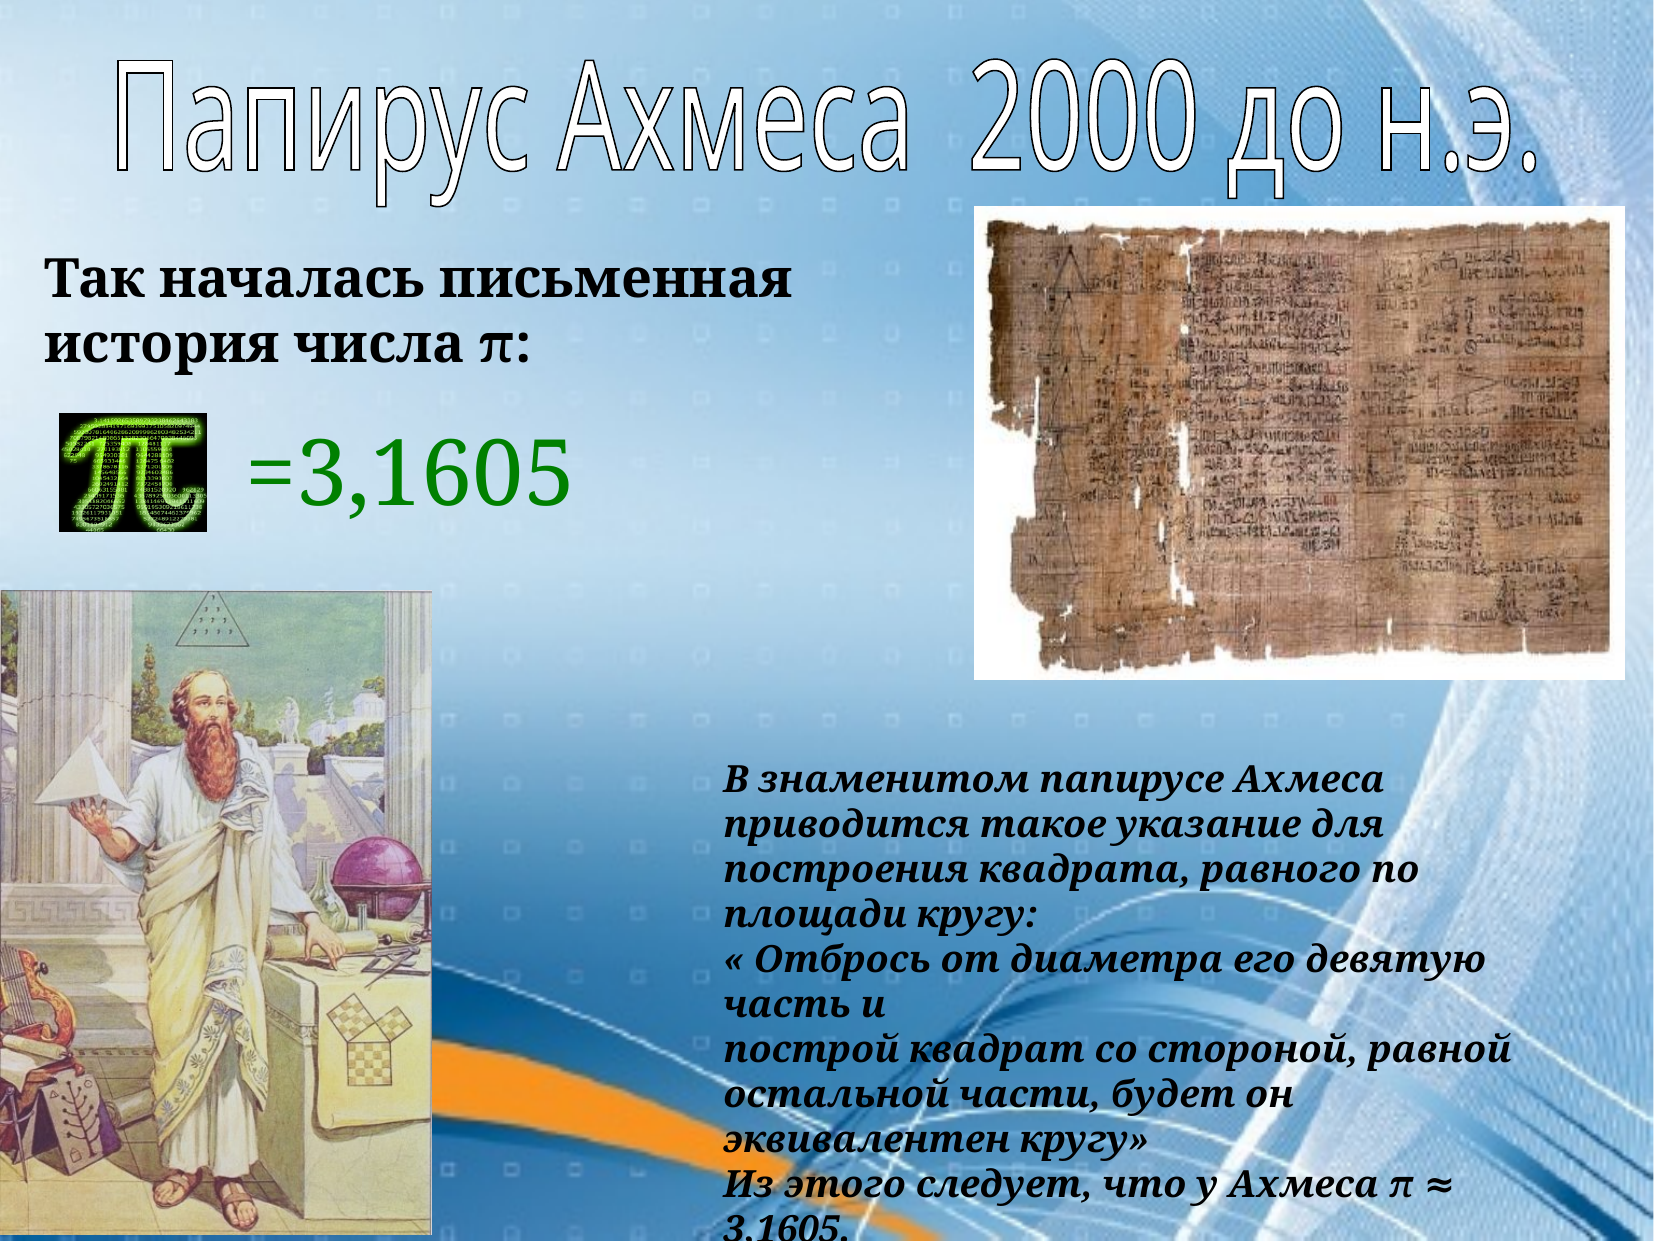

#
Папирус Ахмеса 2000 до н.э.
Так началась письменная история числа π:
=3,1605
В знаменитом папирусе Ахмеса приводится такое указание для построения квадрата, равного по площади кругу:
« Отбрось от диаметра его девятую часть и
построй квадрат со стороной, равной остальной части, будет он эквивалентен кругу»
Из этого следует, что у Ахмеса π ≈ 3,1605.